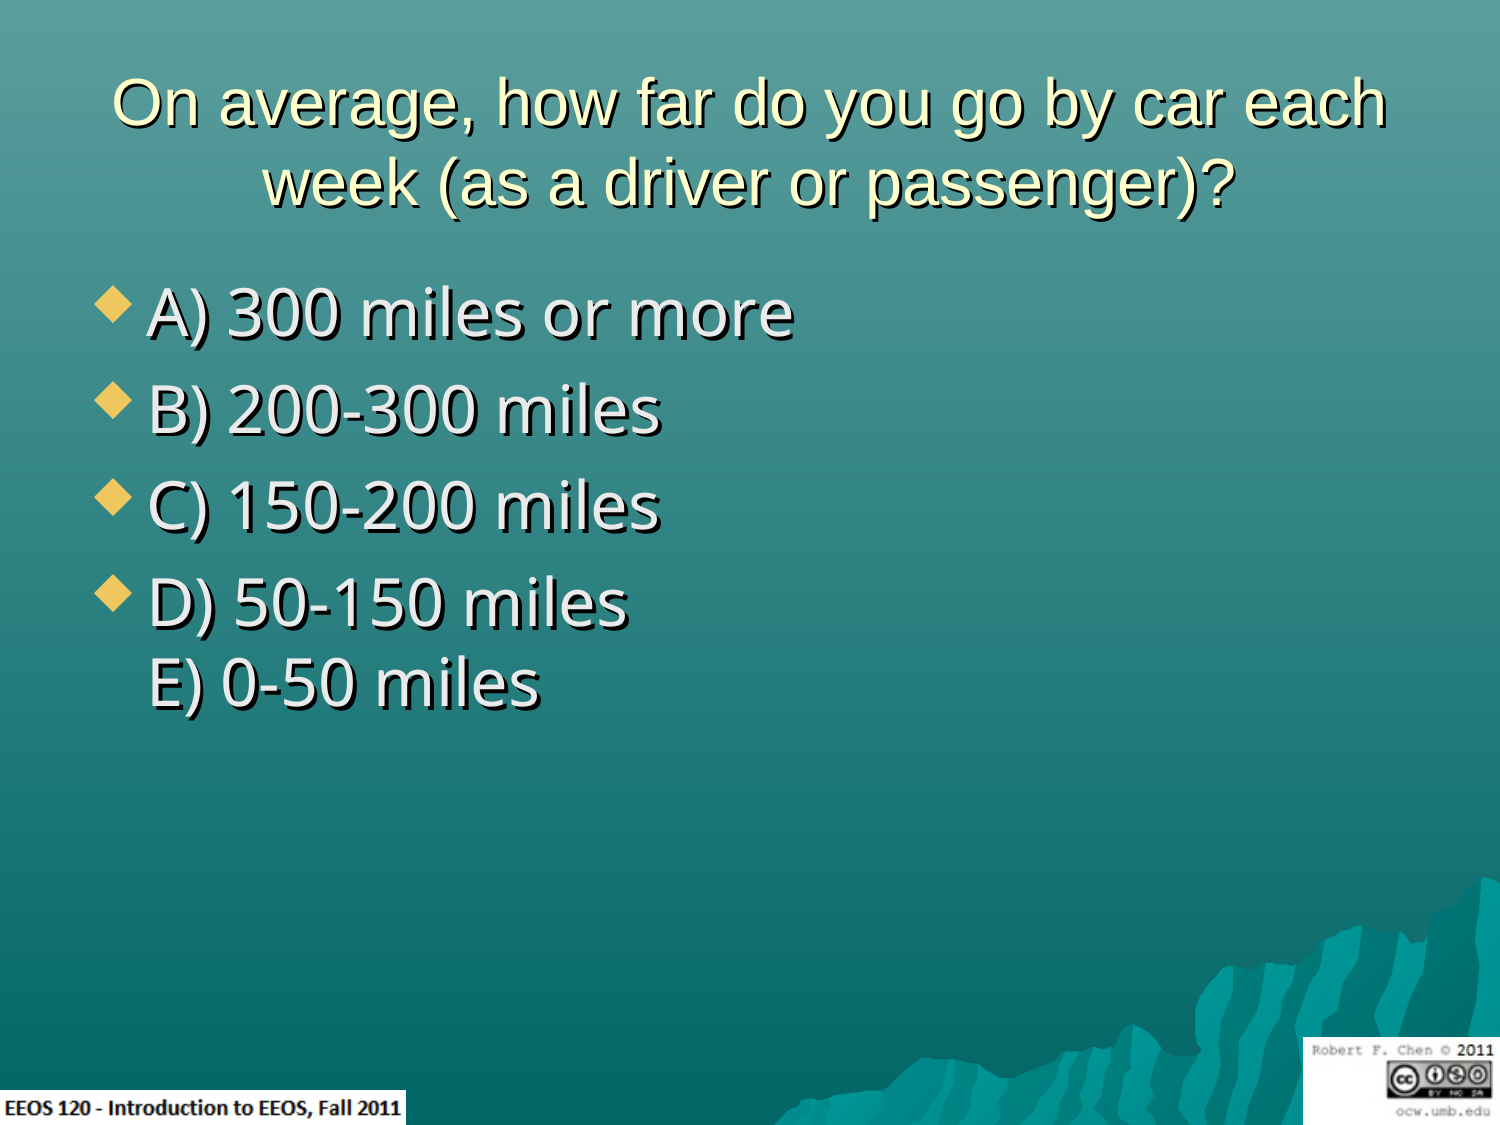

# On average, how far do you go by car each week (as a driver or passenger)?
A) 300 miles or more
B) 200-300 miles
C) 150-200 miles
D) 50-150 miles
E) 0-50 miles